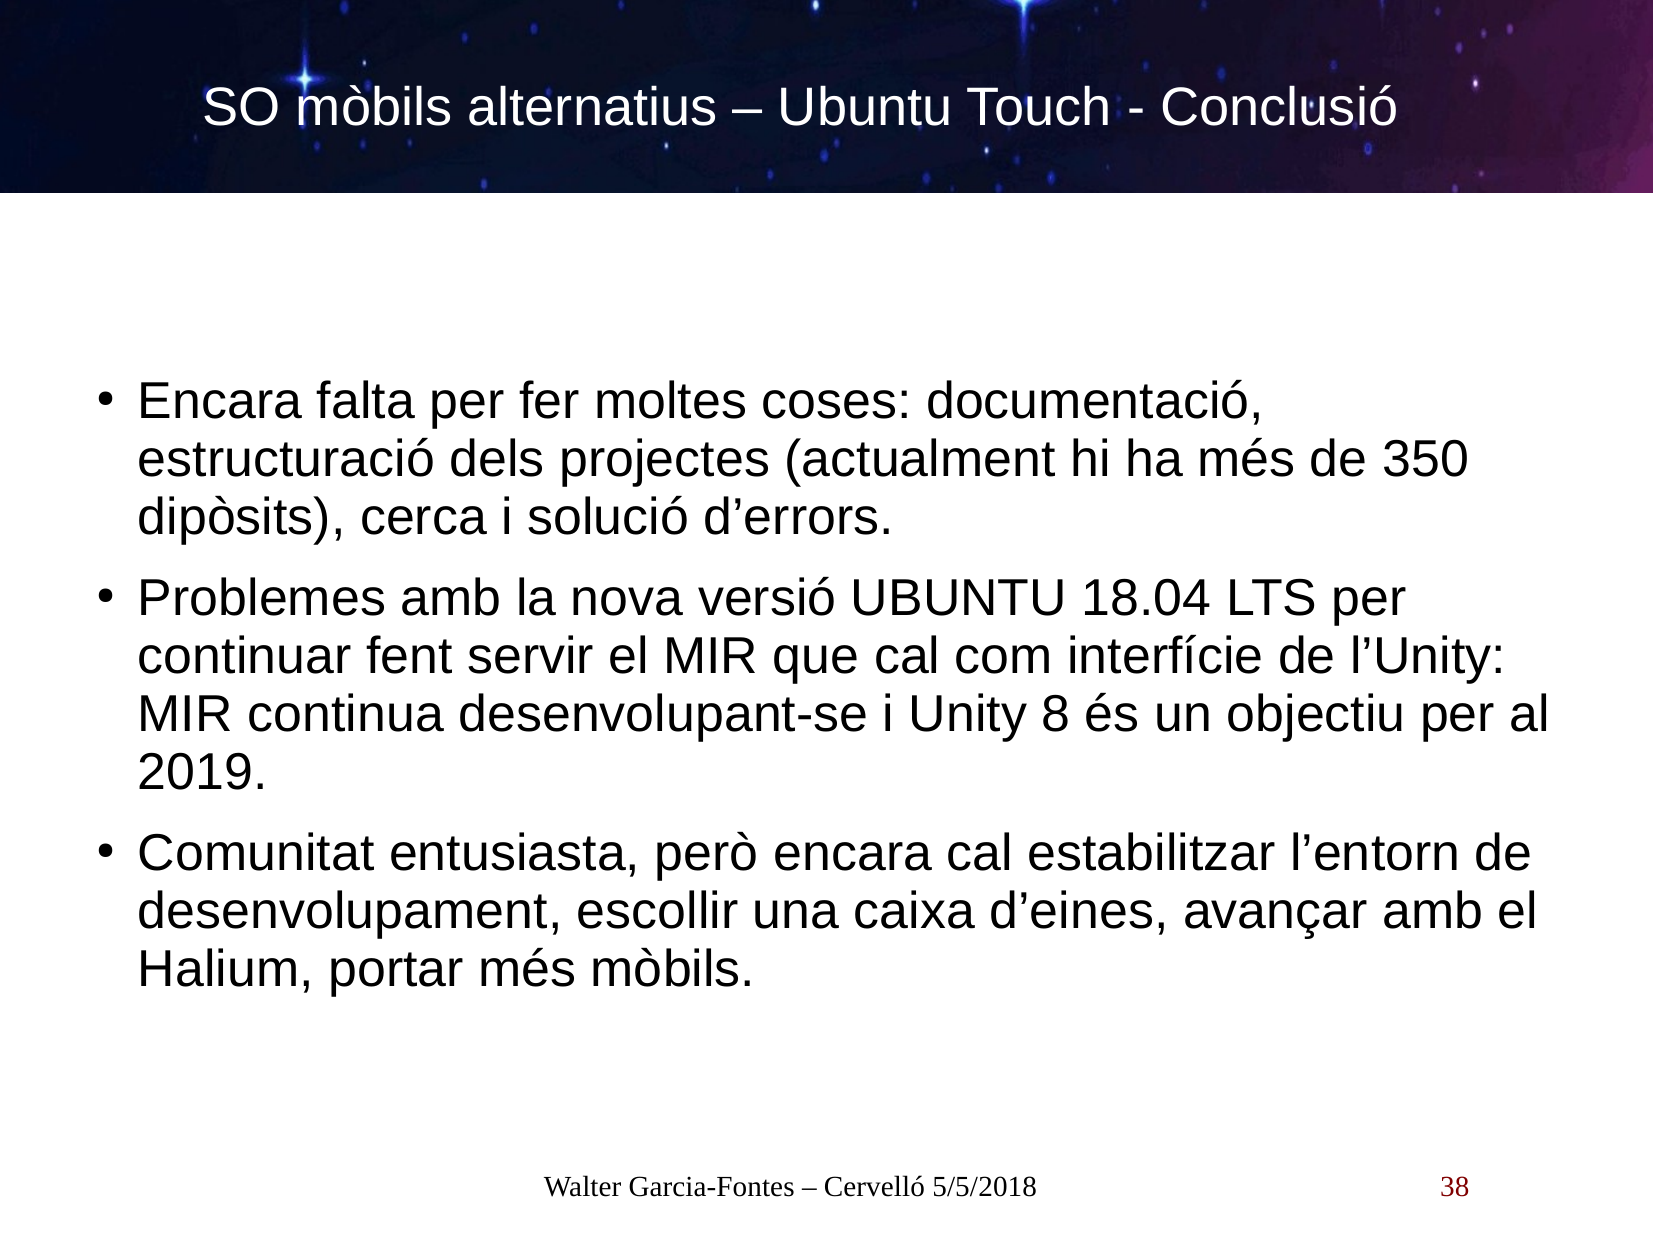

# SO mòbils alternatius – Ubuntu Touch - Conclusió
Encara falta per fer moltes coses: documentació, estructuració dels projectes (actualment hi ha més de 350 dipòsits), cerca i solució d’errors.
Problemes amb la nova versió UBUNTU 18.04 LTS per continuar fent servir el MIR que cal com interfície de l’Unity: MIR continua desenvolupant-se i Unity 8 és un objectiu per al 2019.
Comunitat entusiasta, però encara cal estabilitzar l’entorn de desenvolupament, escollir una caixa d’eines, avançar amb el Halium, portar més mòbils.
Walter Garcia-Fontes - Cervelló - 5/05/2018
38